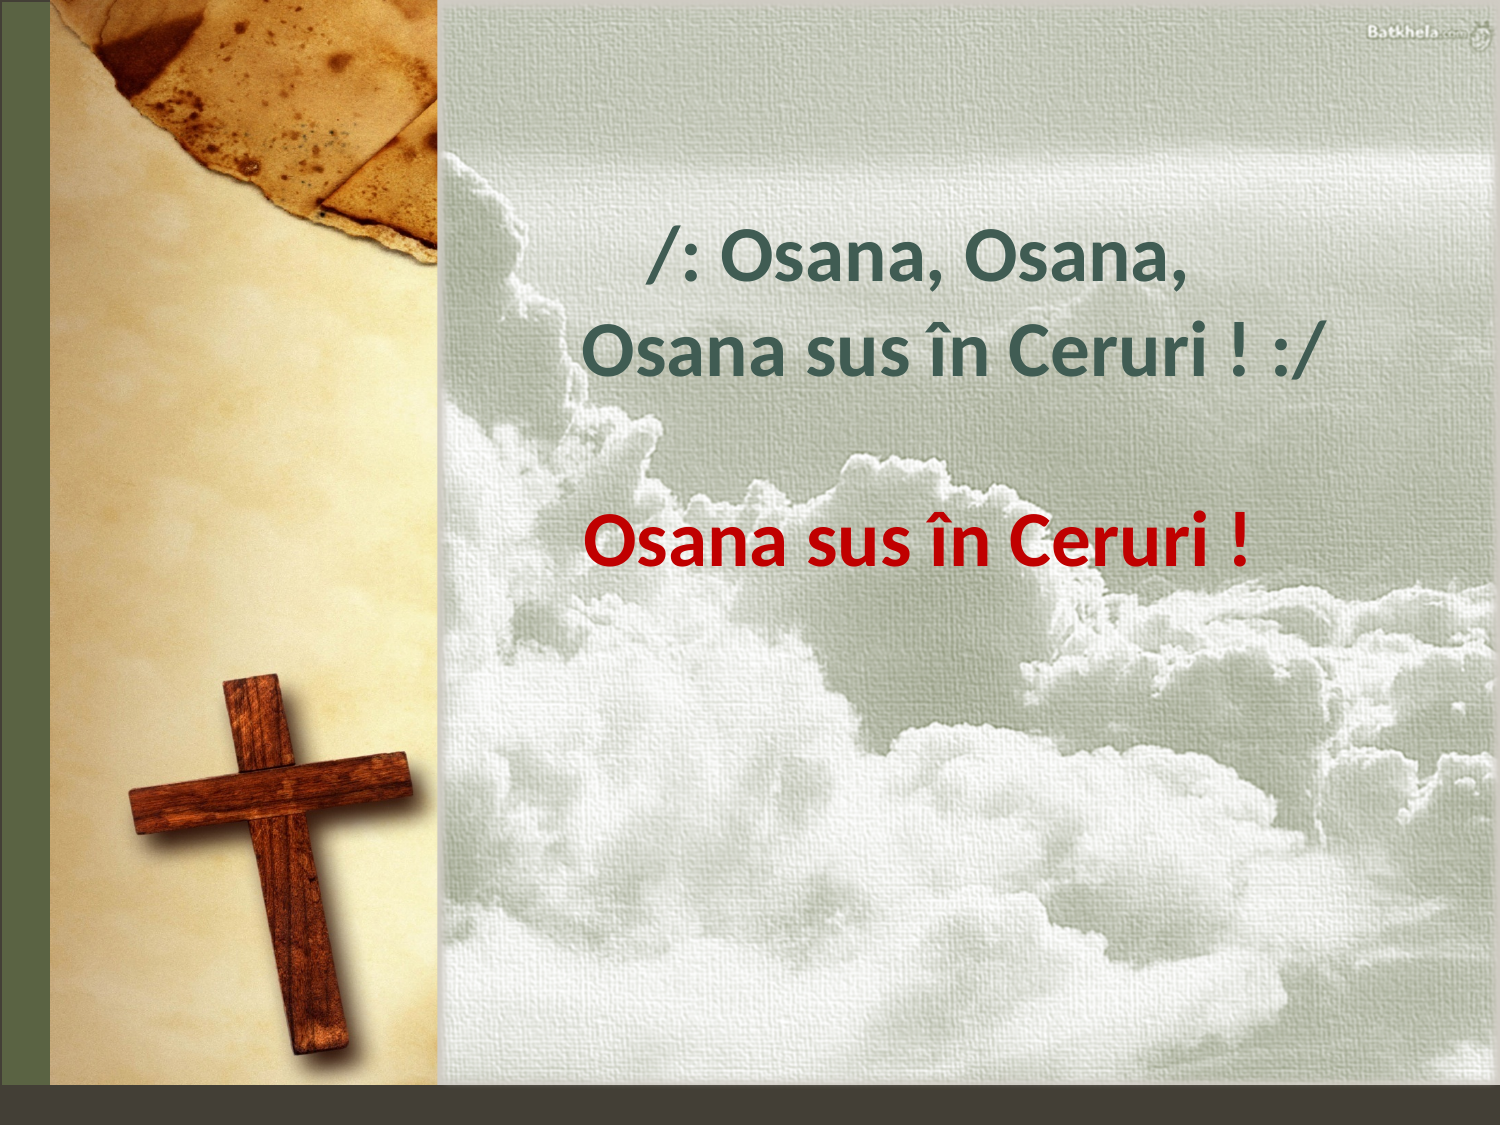

# /: Osana, Osana, Osana sus în Ceruri ! :/ Osana sus în Ceruri !